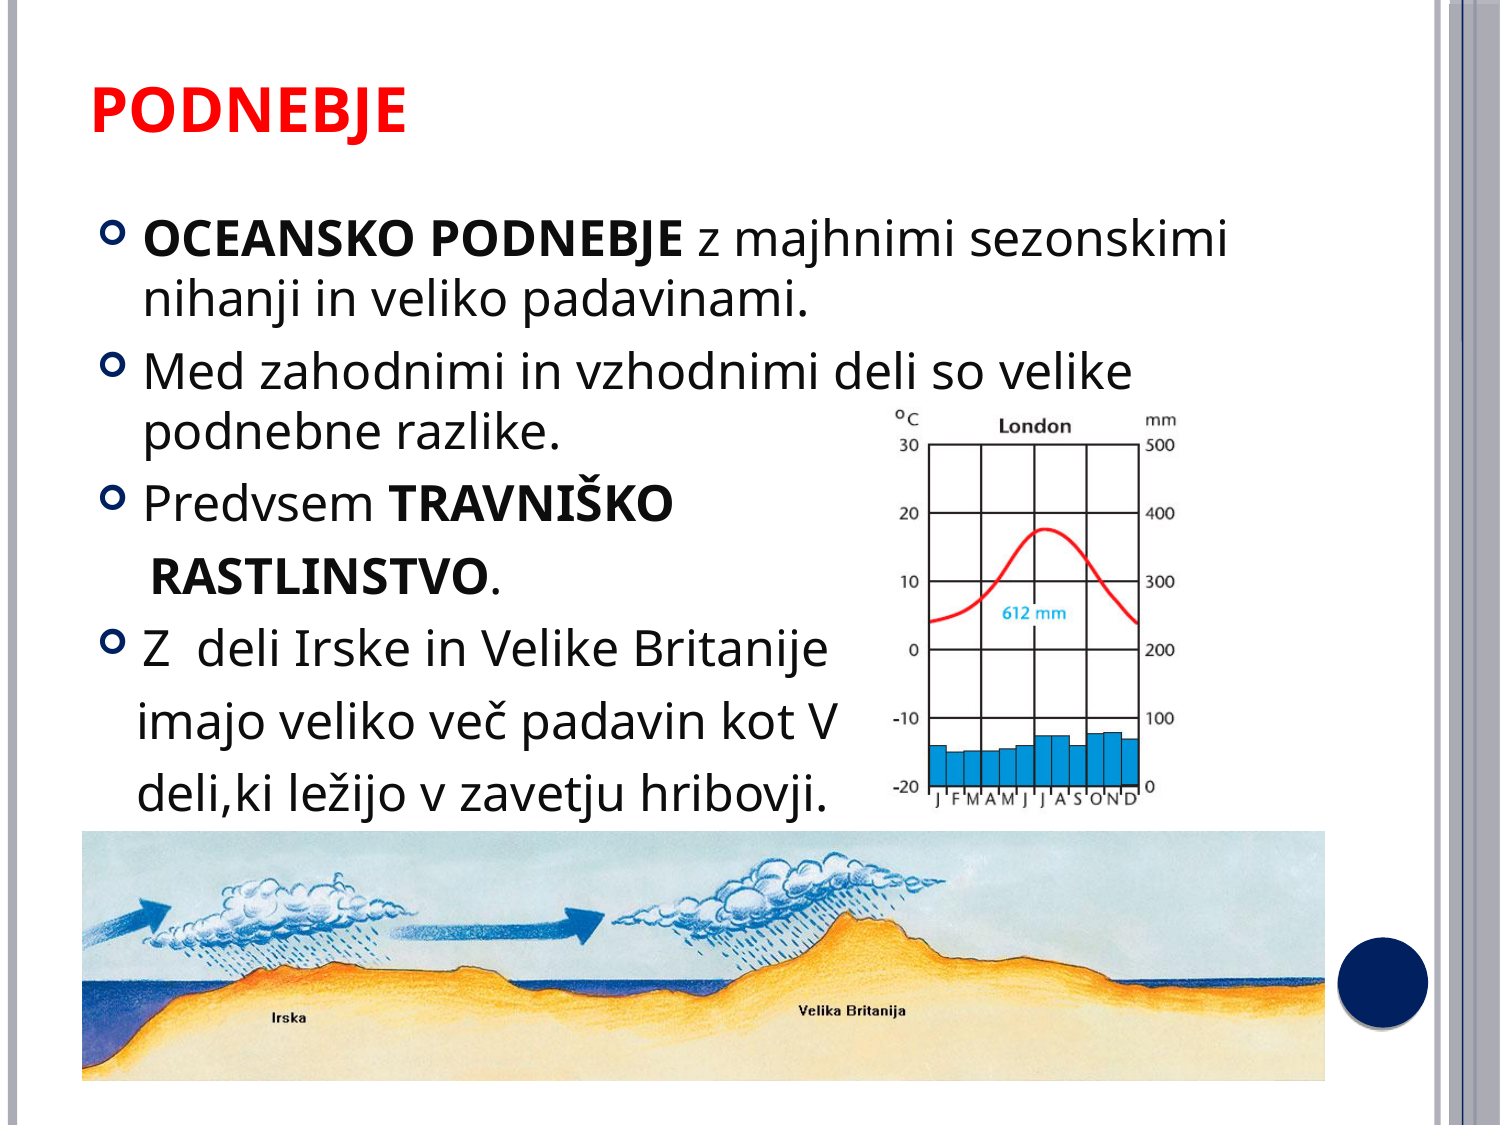

# PODNEBJE
OCEANSKO PODNEBJE z majhnimi sezonskimi nihanji in veliko padavinami.
Med zahodnimi in vzhodnimi deli so velike podnebne razlike.
Predvsem TRAVNIŠKO
 RASTLINSTVO.
Z deli Irske in Velike Britanije
 imajo veliko več padavin kot V
 deli,ki ležijo v zavetju hribovji.